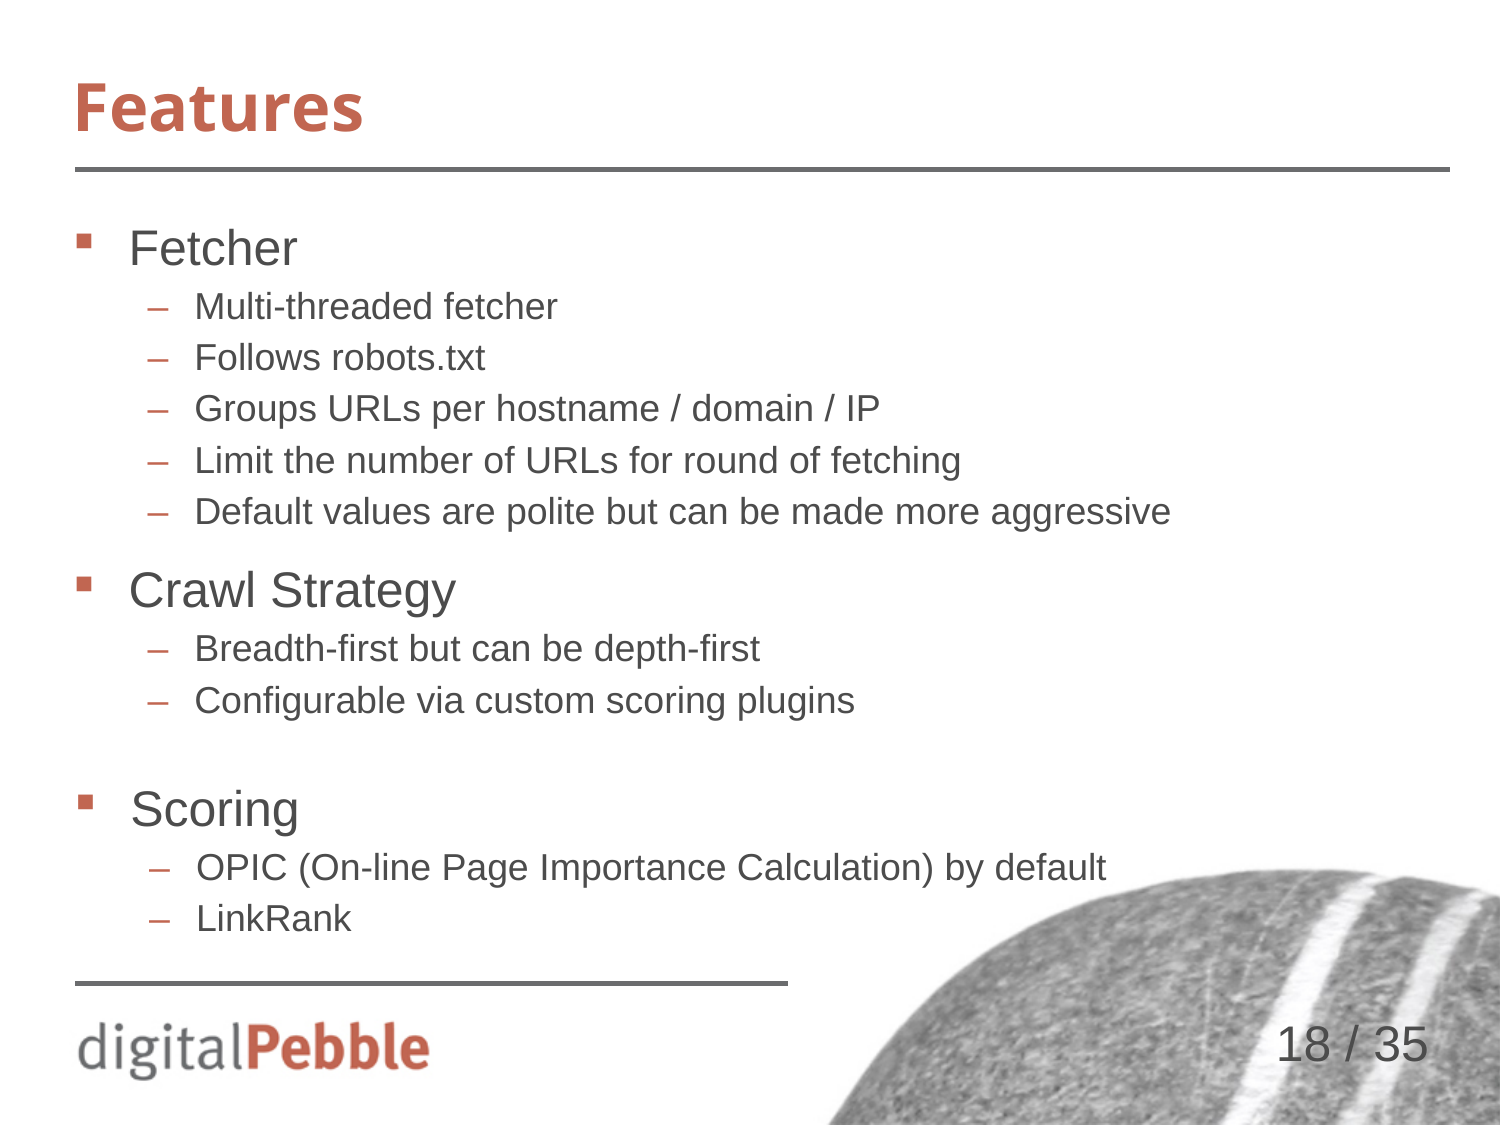

# Features
Fetcher
Multi-threaded fetcher
Follows robots.txt
Groups URLs per hostname / domain / IP
Limit the number of URLs for round of fetching
Default values are polite but can be made more aggressive
Crawl Strategy
Breadth-first but can be depth-first
Configurable via custom scoring plugins
Scoring
OPIC (On-line Page Importance Calculation) by default
LinkRank